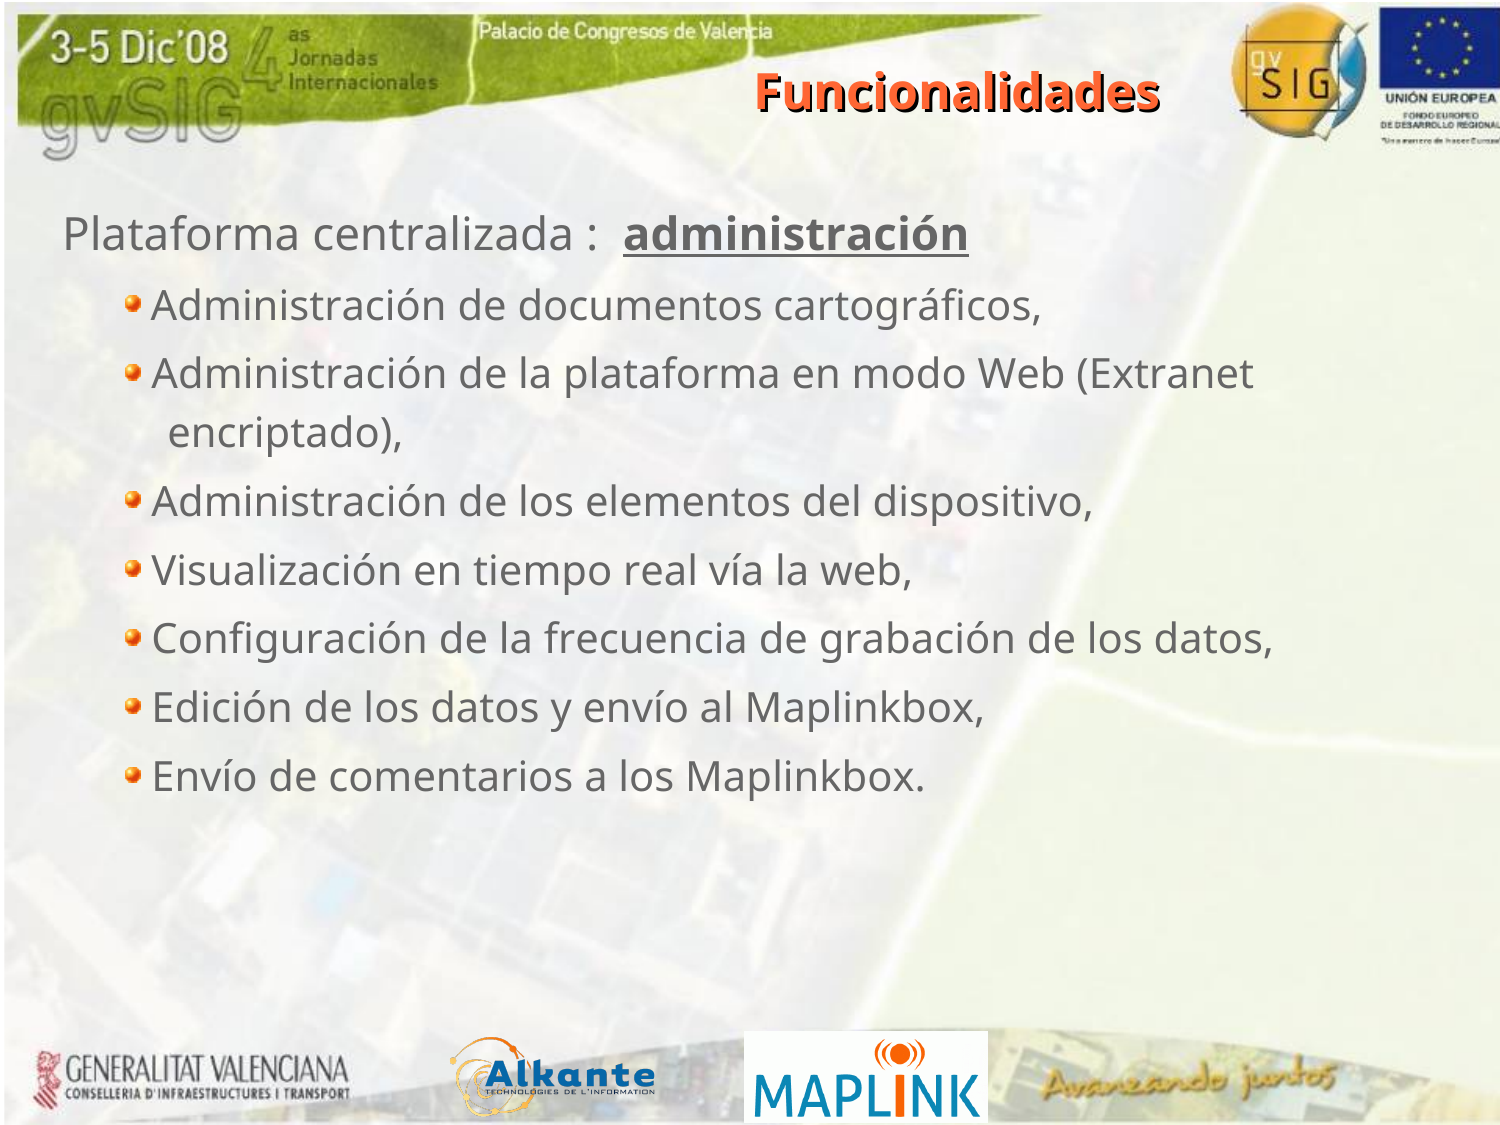

Funcionalidades
 Plataforma centralizada : administración
 Administración de documentos cartográficos,
 Administración de la plataforma en modo Web (Extranet encriptado),
 Administración de los elementos del dispositivo,
 Visualización en tiempo real vía la web,
 Configuración de la frecuencia de grabación de los datos,
 Edición de los datos y envío al Maplinkbox,
 Envío de comentarios a los Maplinkbox.